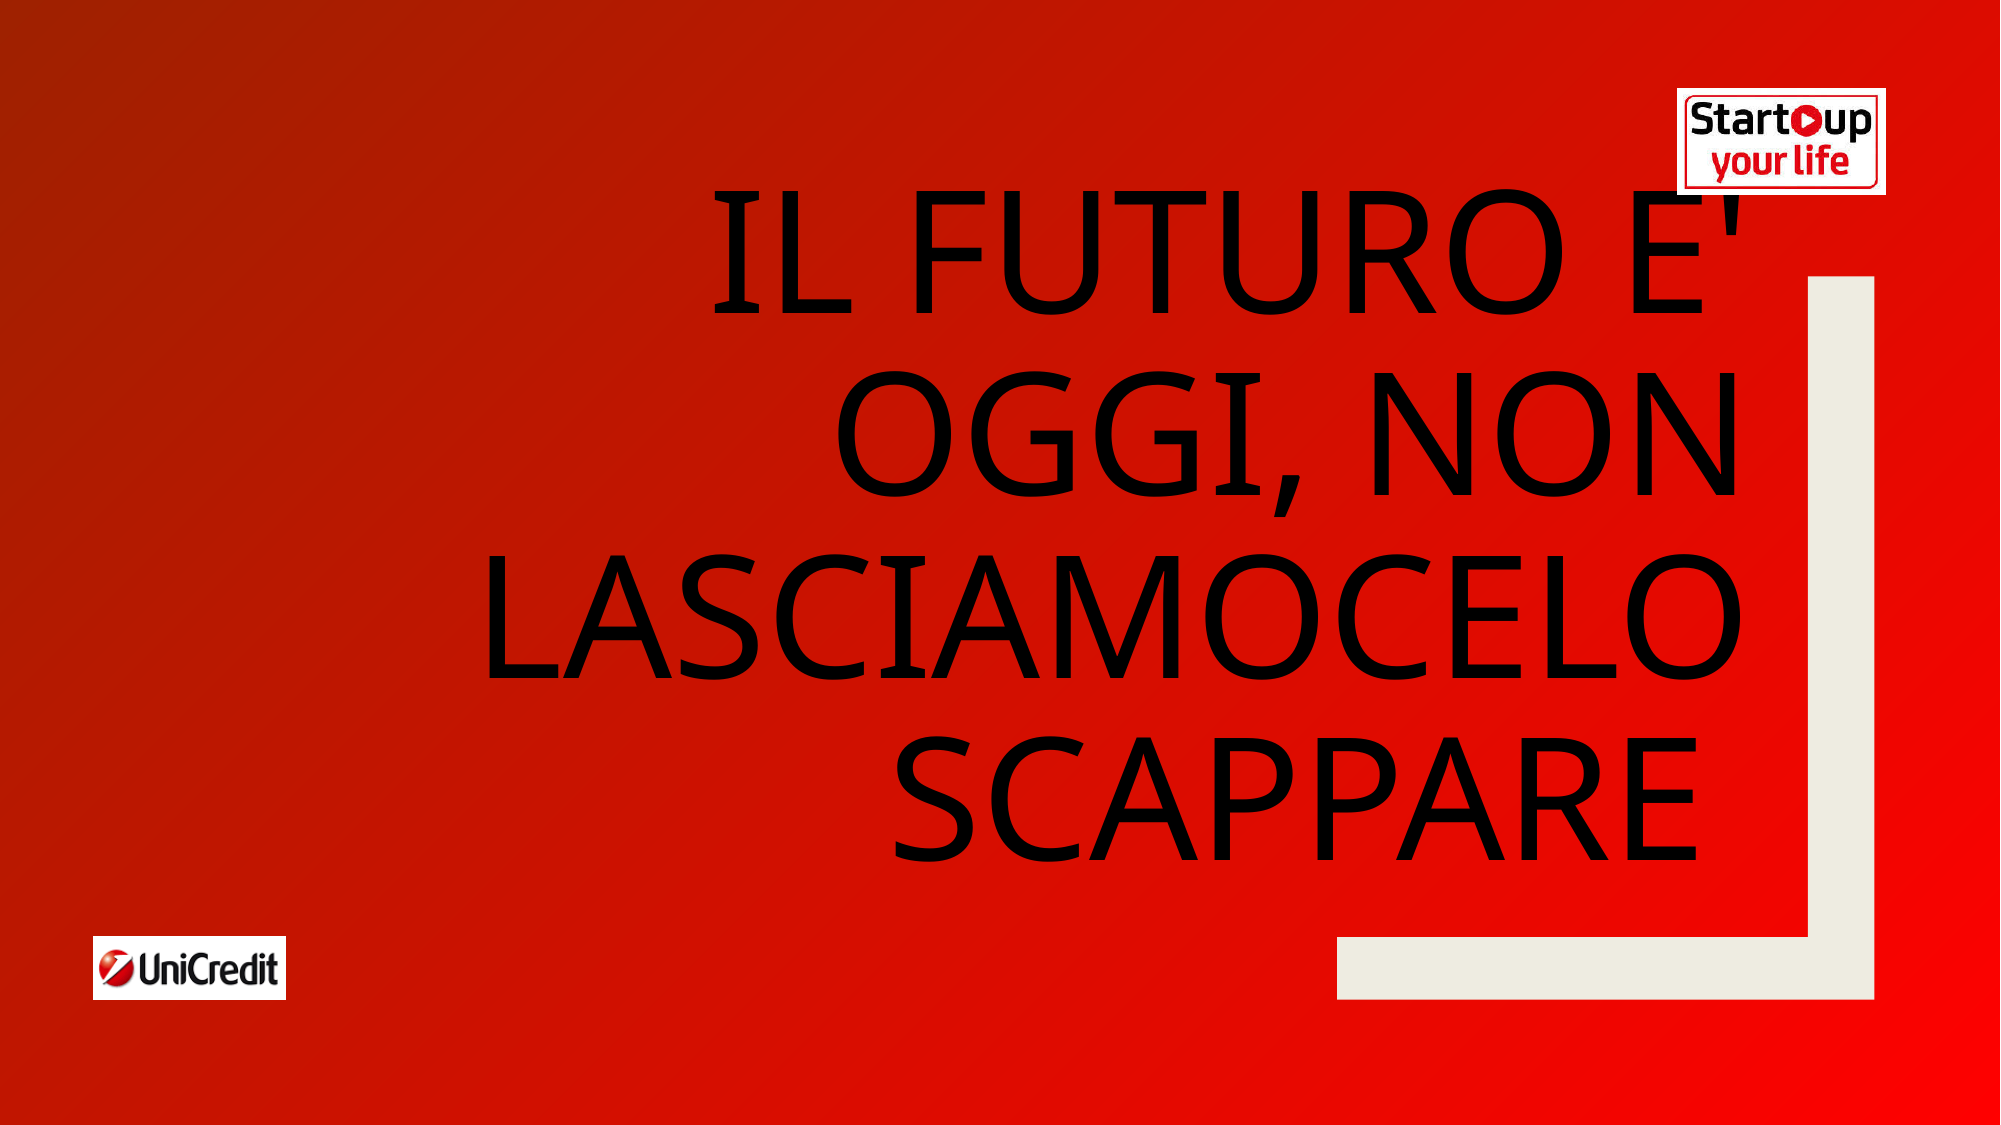

# IL FUTURO E' OGGI, NON LASCIAMOCELO SCAPPARE